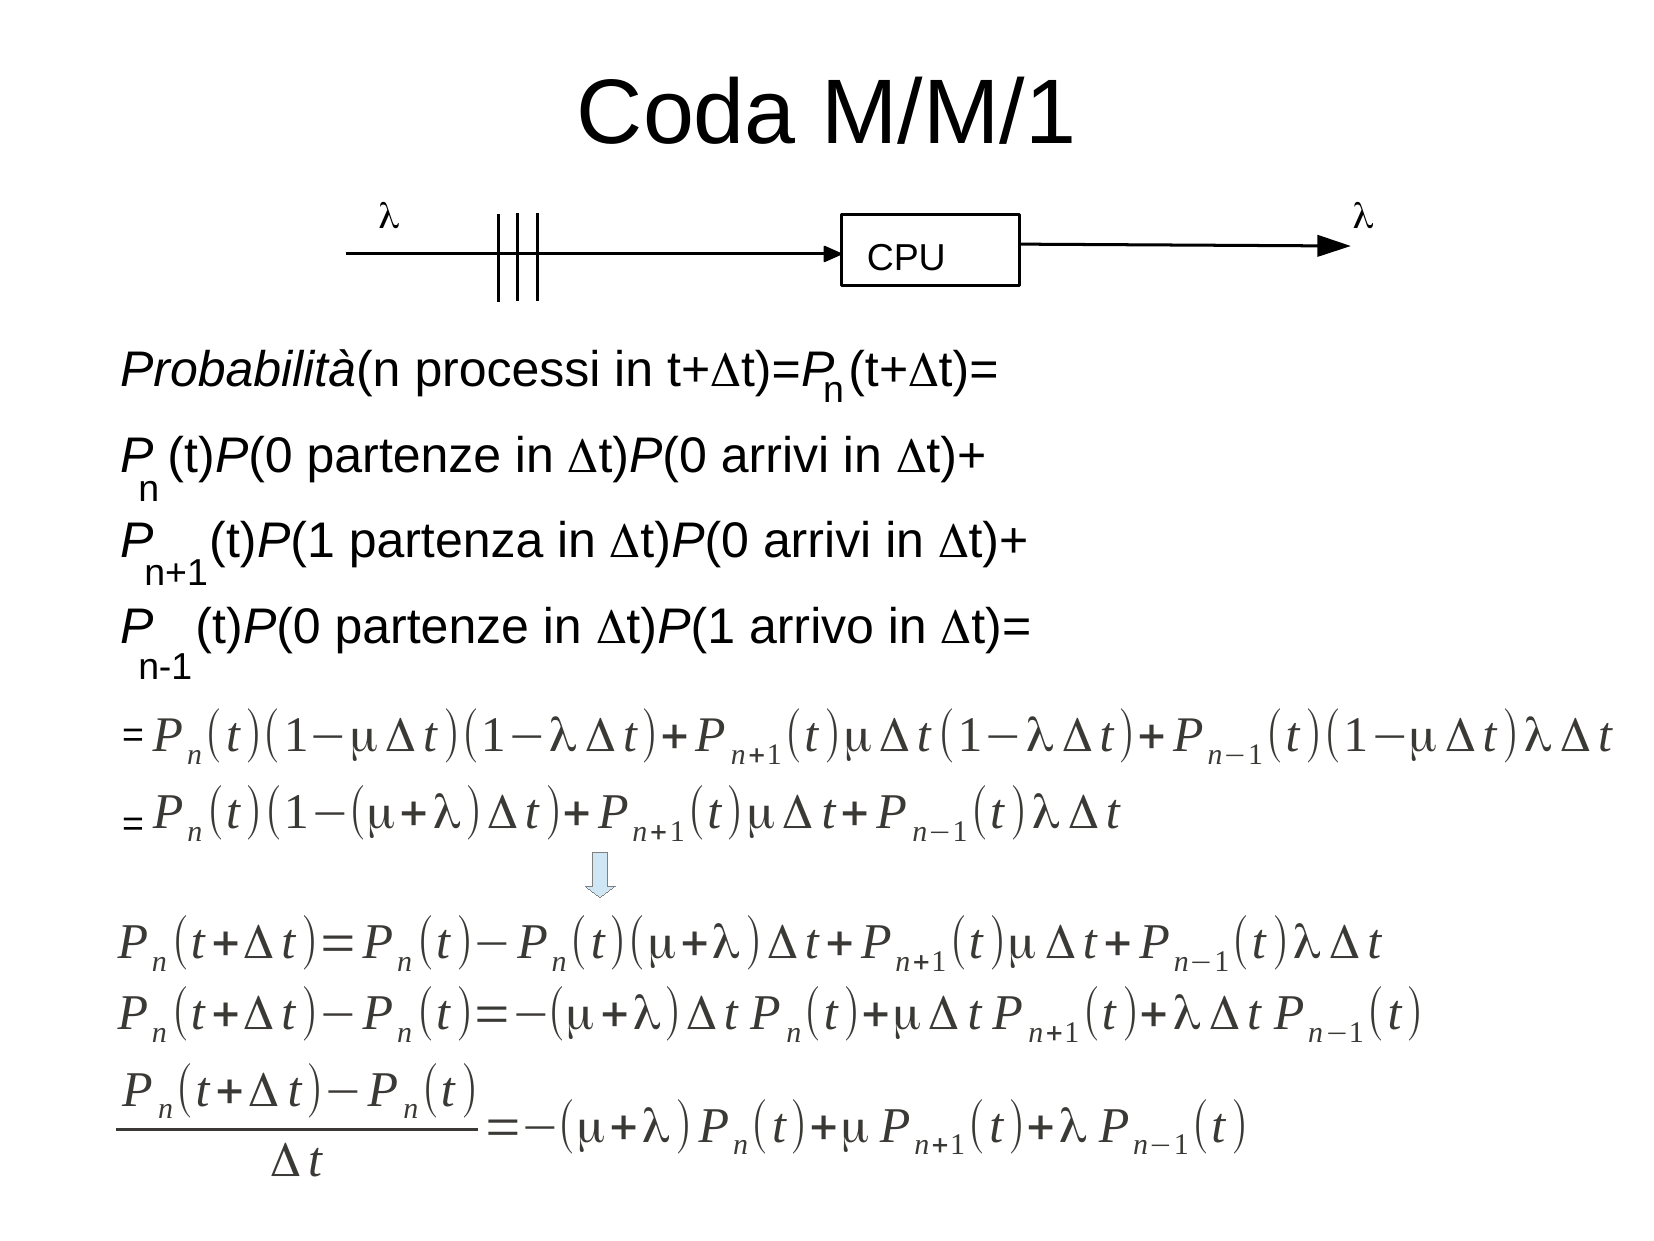

# Coda M/M/1
l
l
CPU
Probabilità(n processi in t+Dt)=P (t+Dt)=
P (t)P(0 partenze in Dt)P(0 arrivi in Dt)+
P (t)P(1 partenza in Dt)P(0 arrivi in Dt)+
P (t)P(0 partenze in Dt)P(1 arrivo in Dt)=
n
n
n+1
n-1
=
=